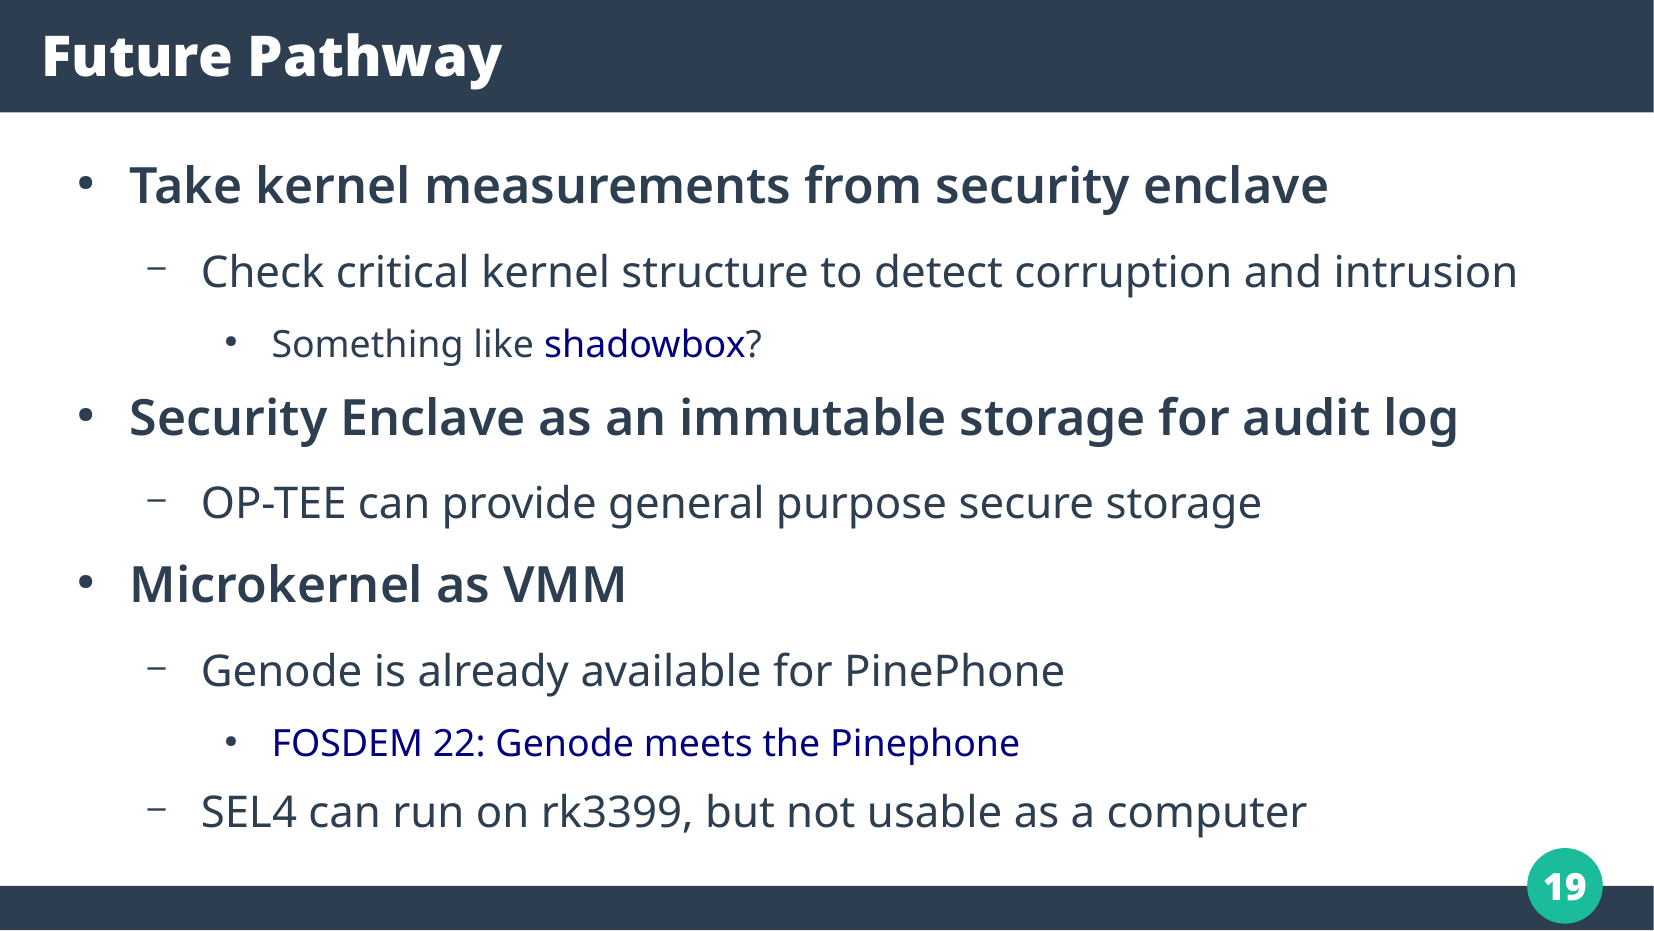

# Future Pathway
Take kernel measurements from security enclave
Check critical kernel structure to detect corruption and intrusion
Something like shadowbox?
Security Enclave as an immutable storage for audit log
OP-TEE can provide general purpose secure storage
Microkernel as VMM
Genode is already available for PinePhone
FOSDEM 22: Genode meets the Pinephone
SEL4 can run on rk3399, but not usable as a computer